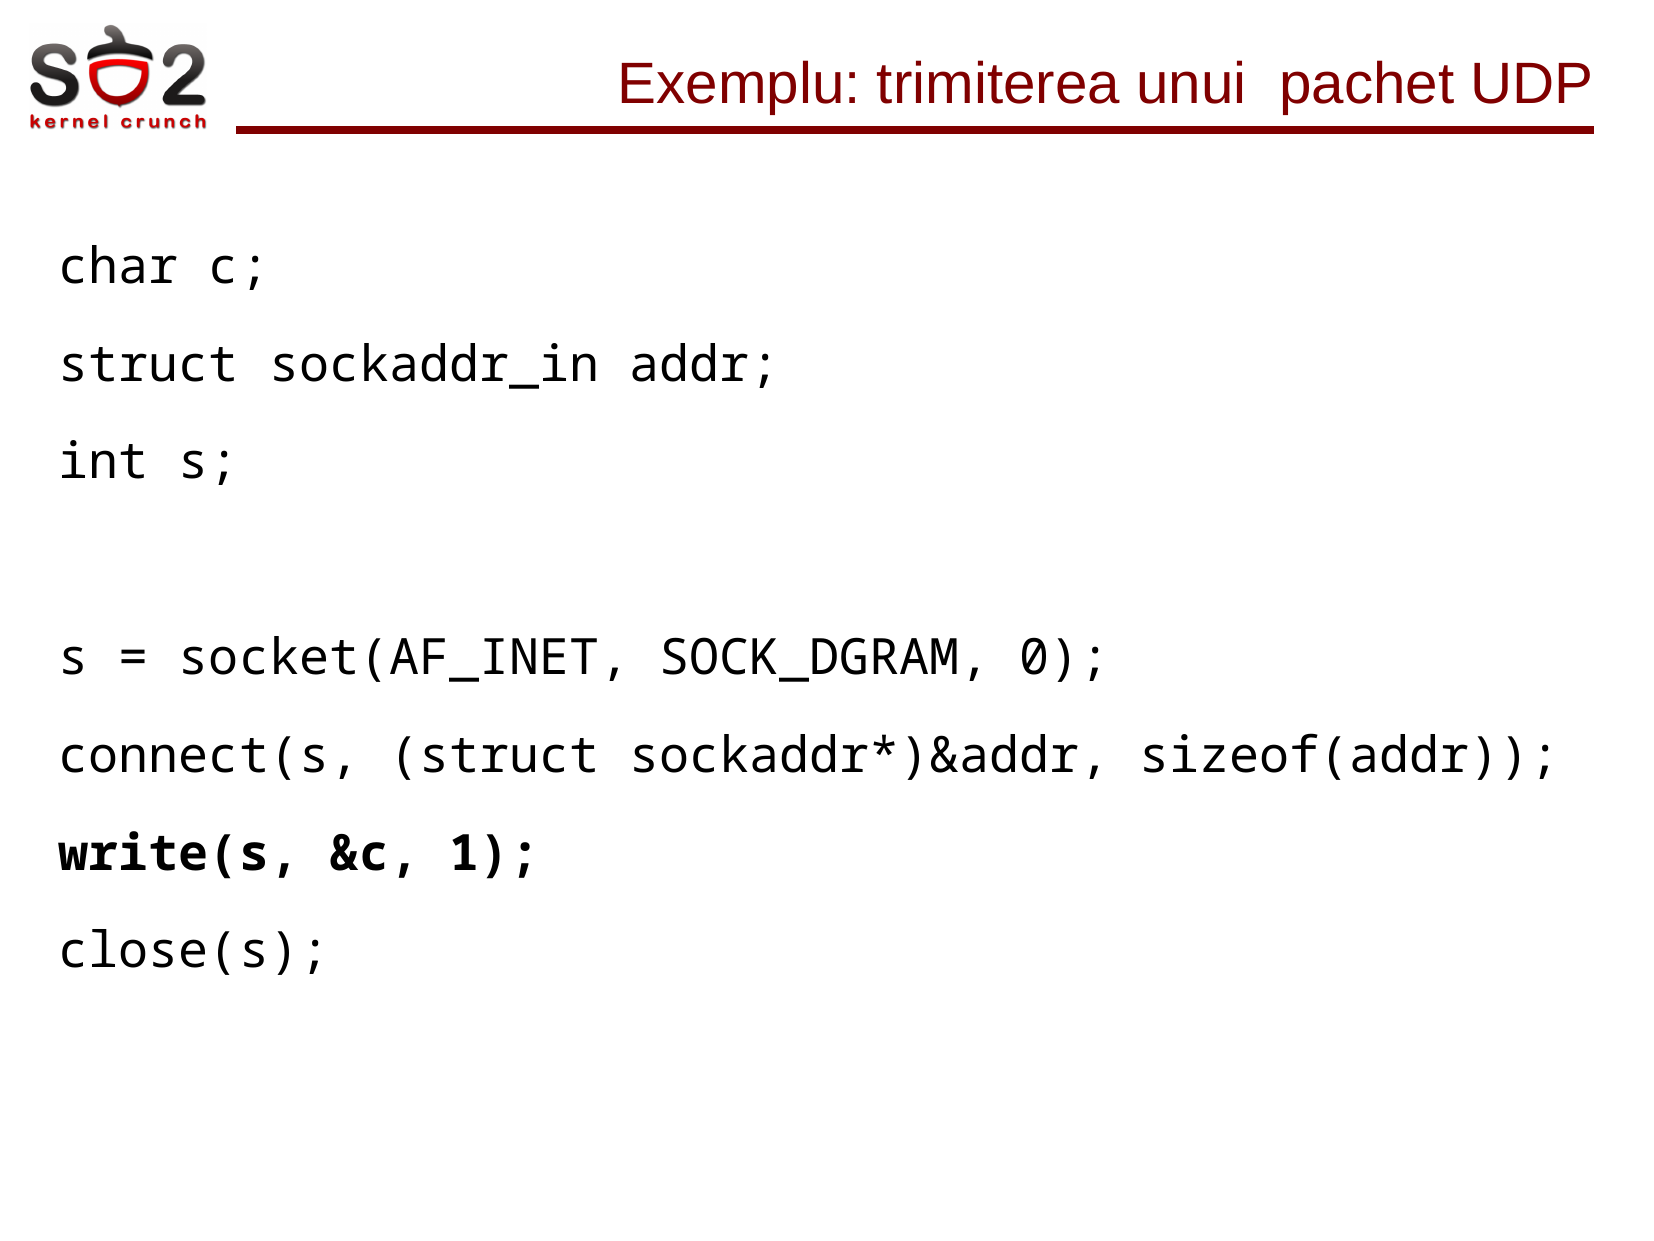

# Exemplu: trimiterea unui pachet UDP
char c;
struct sockaddr_in addr;
int s;
s = socket(AF_INET, SOCK_DGRAM, 0);
connect(s, (struct sockaddr*)&addr, sizeof(addr));
write(s, &c, 1);
close(s);